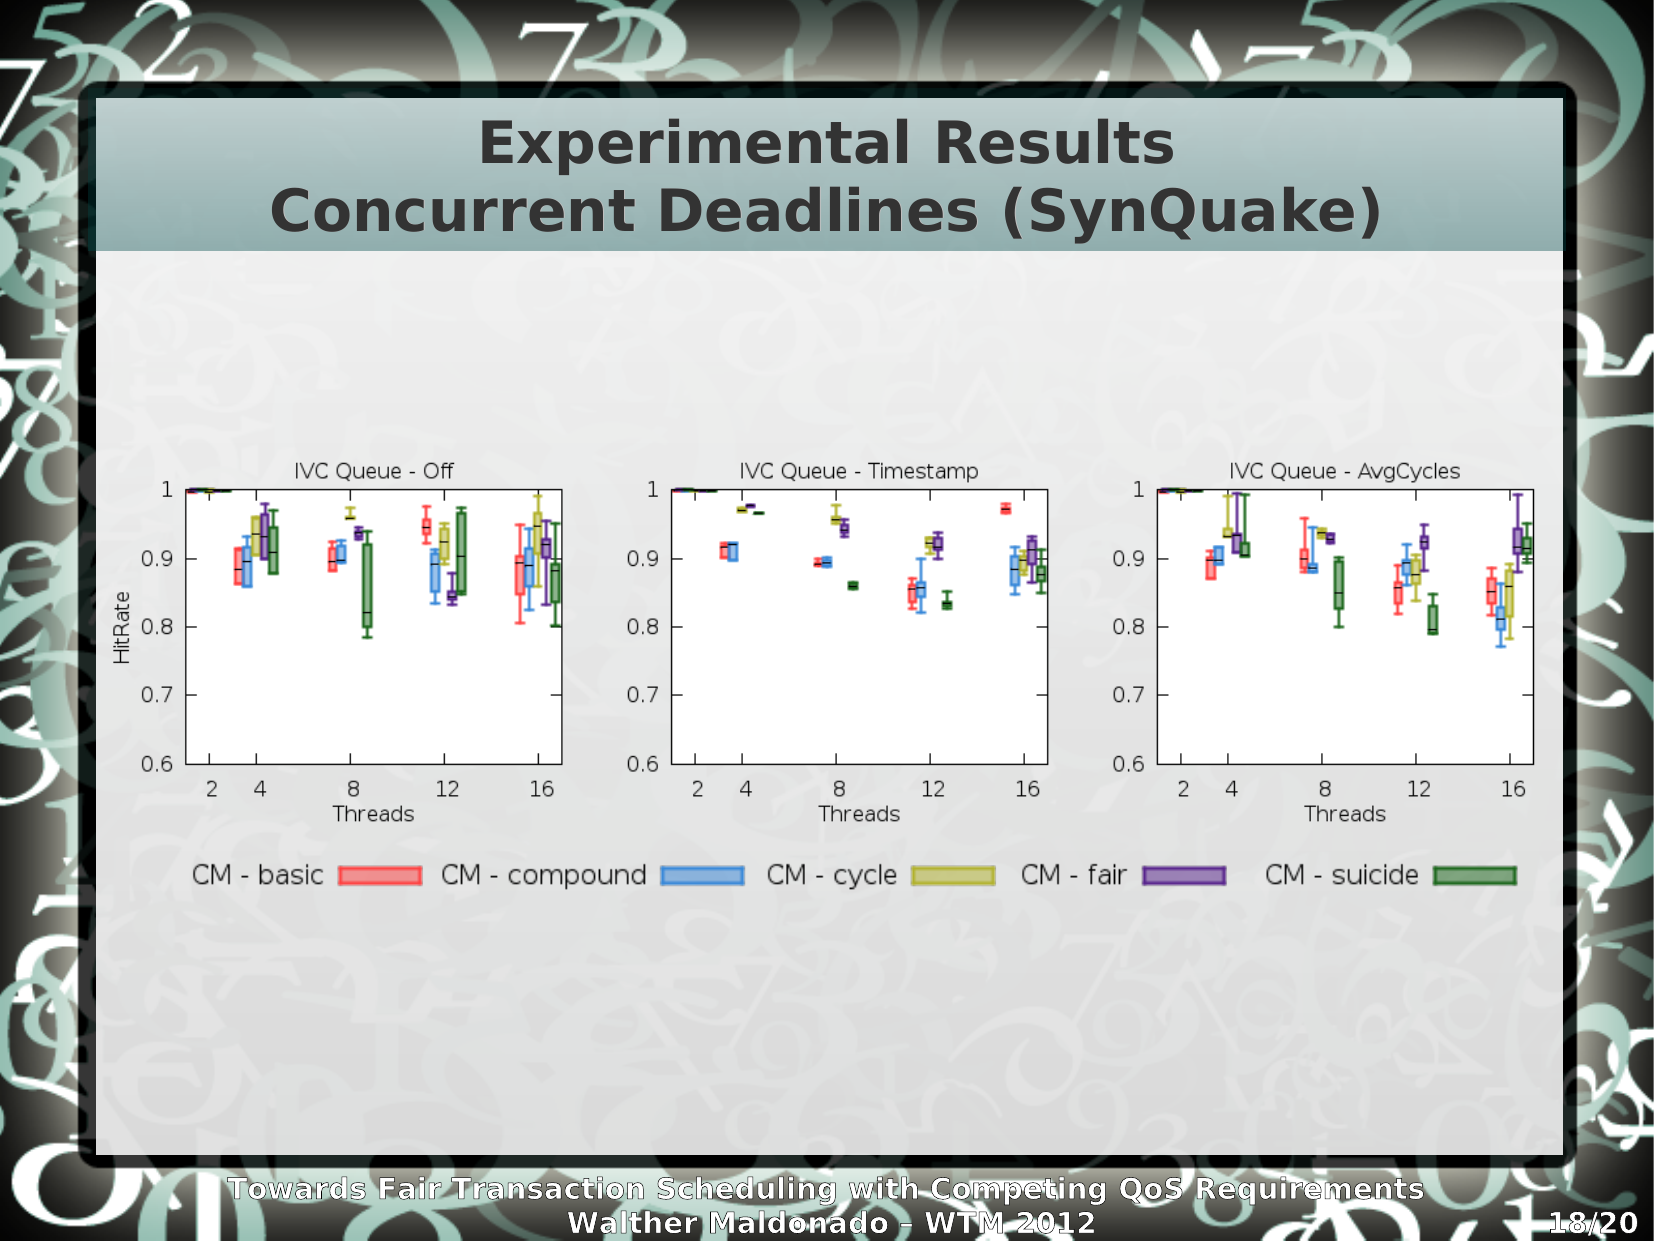

# Experimental Results Concurrent Deadlines (SynQuake)
18